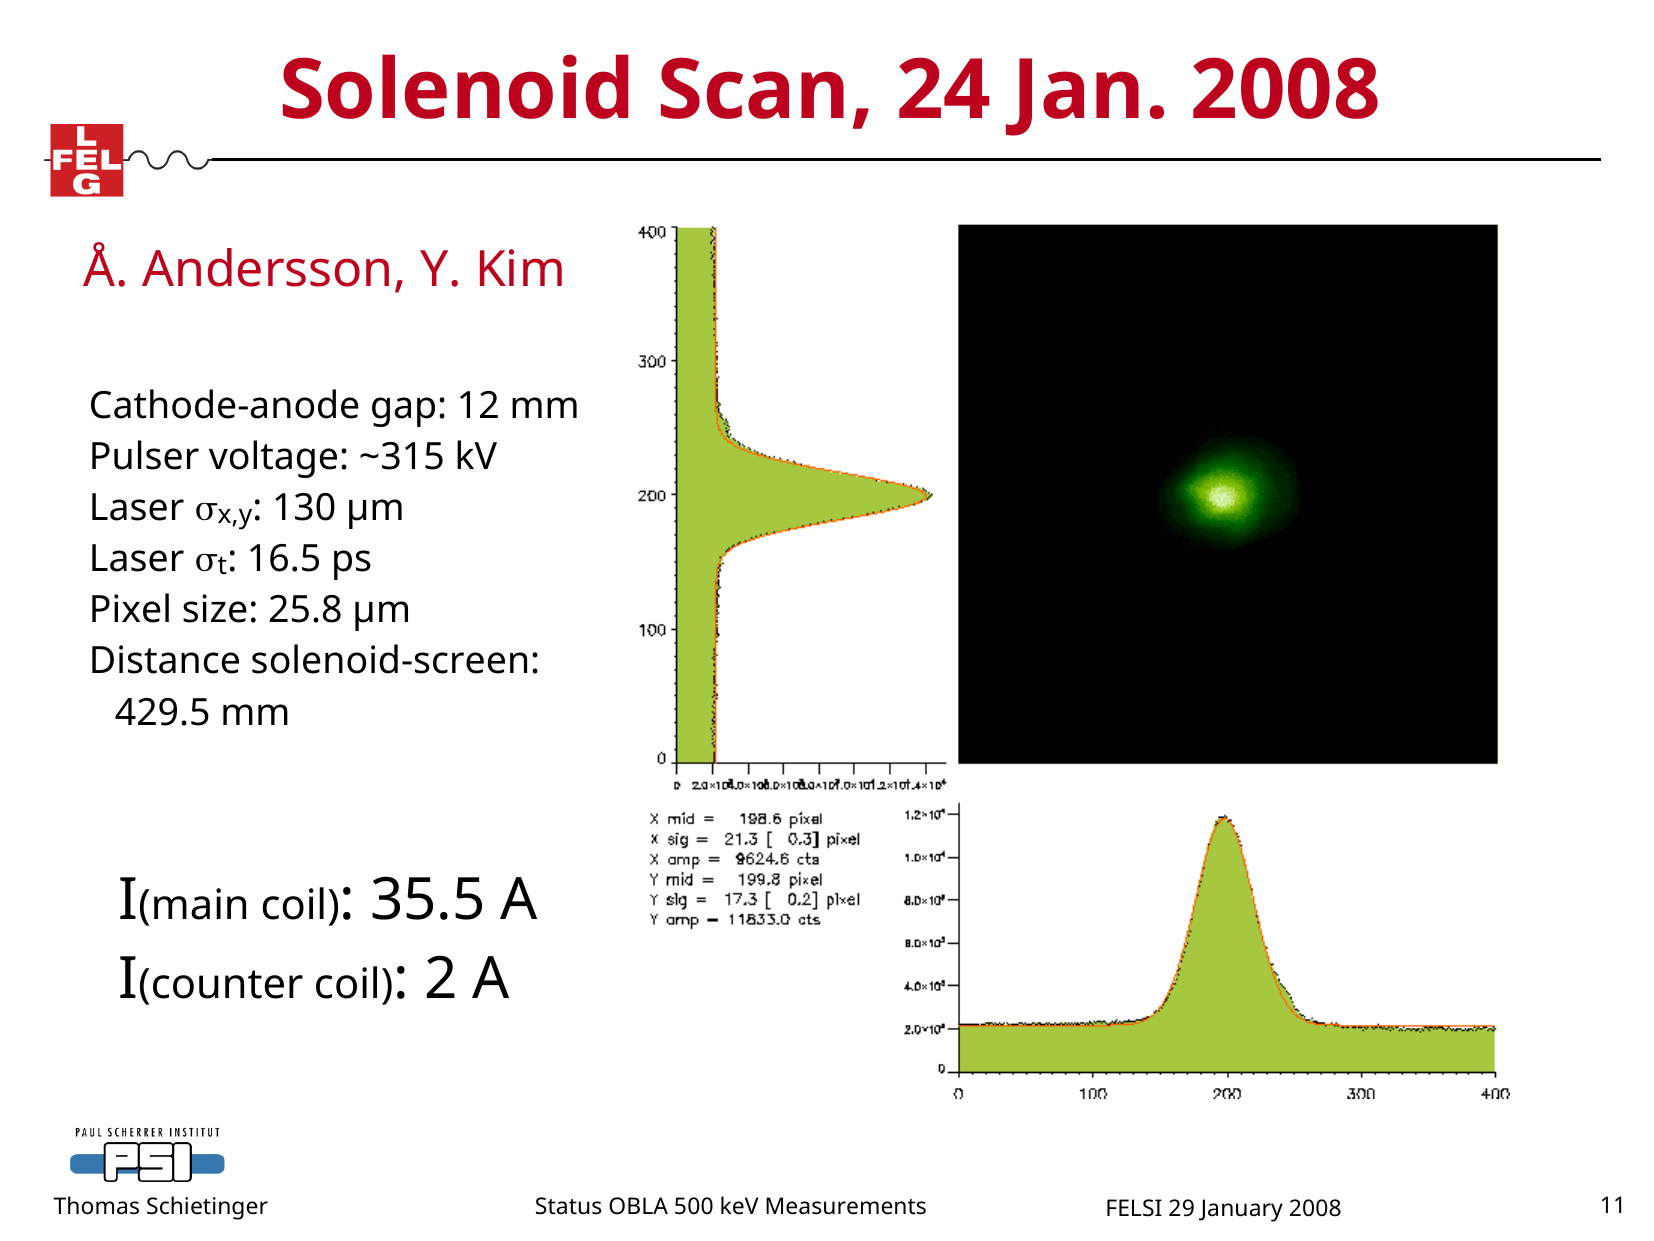

# Solenoid Scan, 24 Jan. 2008
Å. Andersson, Y. Kim
Cathode-anode gap: 12 mm
Pulser voltage: ~315 kV
Laser x,y: 130 µm
Laser t: 16.5 ps
Pixel size: 25.8 µm
Distance solenoid-screen: 429.5 mm
I(main coil): 35.5 A
I(counter coil): 2 A